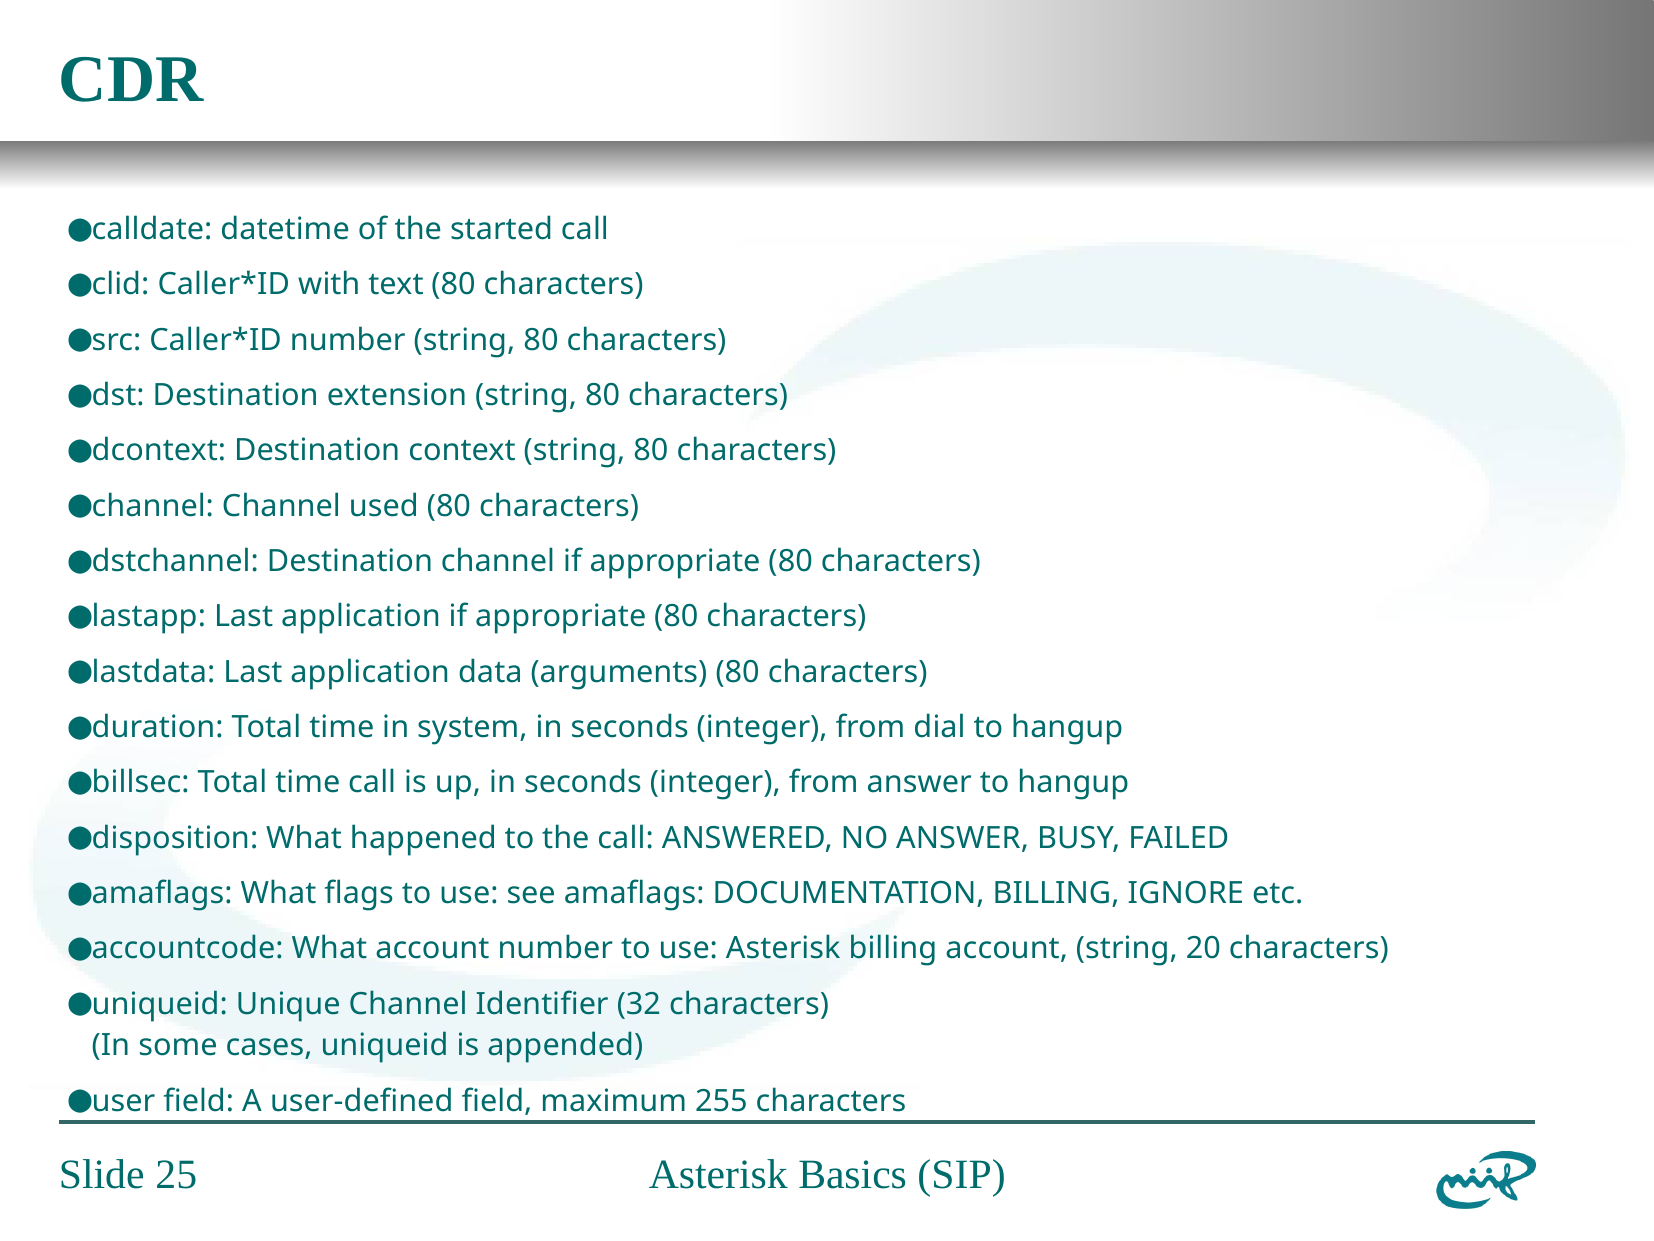

# CDR
calldate: datetime of the started call
clid: Caller*ID with text (80 characters)
src: Caller*ID number (string, 80 characters)
dst: Destination extension (string, 80 characters)
dcontext: Destination context (string, 80 characters)
channel: Channel used (80 characters)
dstchannel: Destination channel if appropriate (80 characters)
lastapp: Last application if appropriate (80 characters)
lastdata: Last application data (arguments) (80 characters)
duration: Total time in system, in seconds (integer), from dial to hangup
billsec: Total time call is up, in seconds (integer), from answer to hangup
disposition: What happened to the call: ANSWERED, NO ANSWER, BUSY, FAILED
amaflags: What flags to use: see amaflags: DOCUMENTATION, BILLING, IGNORE etc.
accountcode: What account number to use: Asterisk billing account, (string, 20 characters)
uniqueid: Unique Channel Identifier (32 characters)
(In some cases, uniqueid is appended)
user field: A user-defined field, maximum 255 characters
25
Asterisk Basics (SIP)